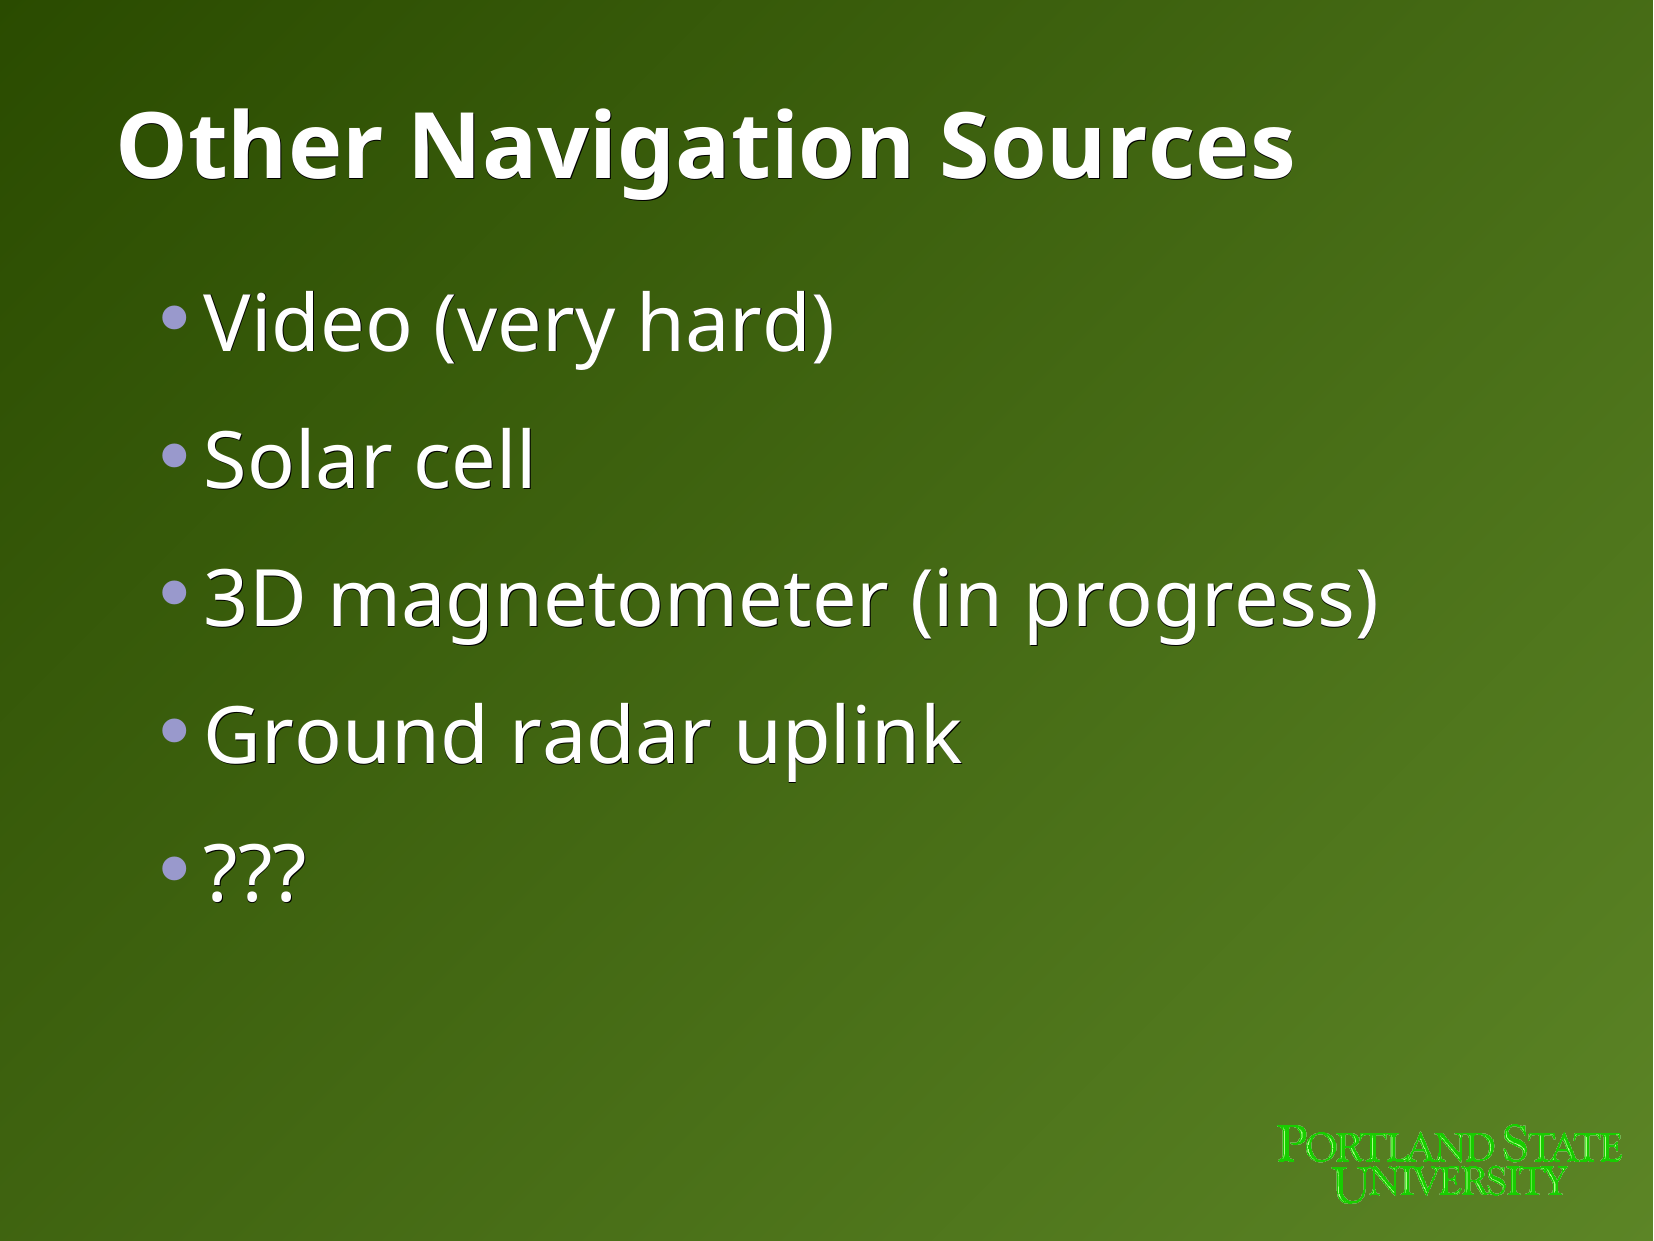

# Other Navigation Sources
Video (very hard)
Solar cell
3D magnetometer (in progress)
Ground radar uplink
???